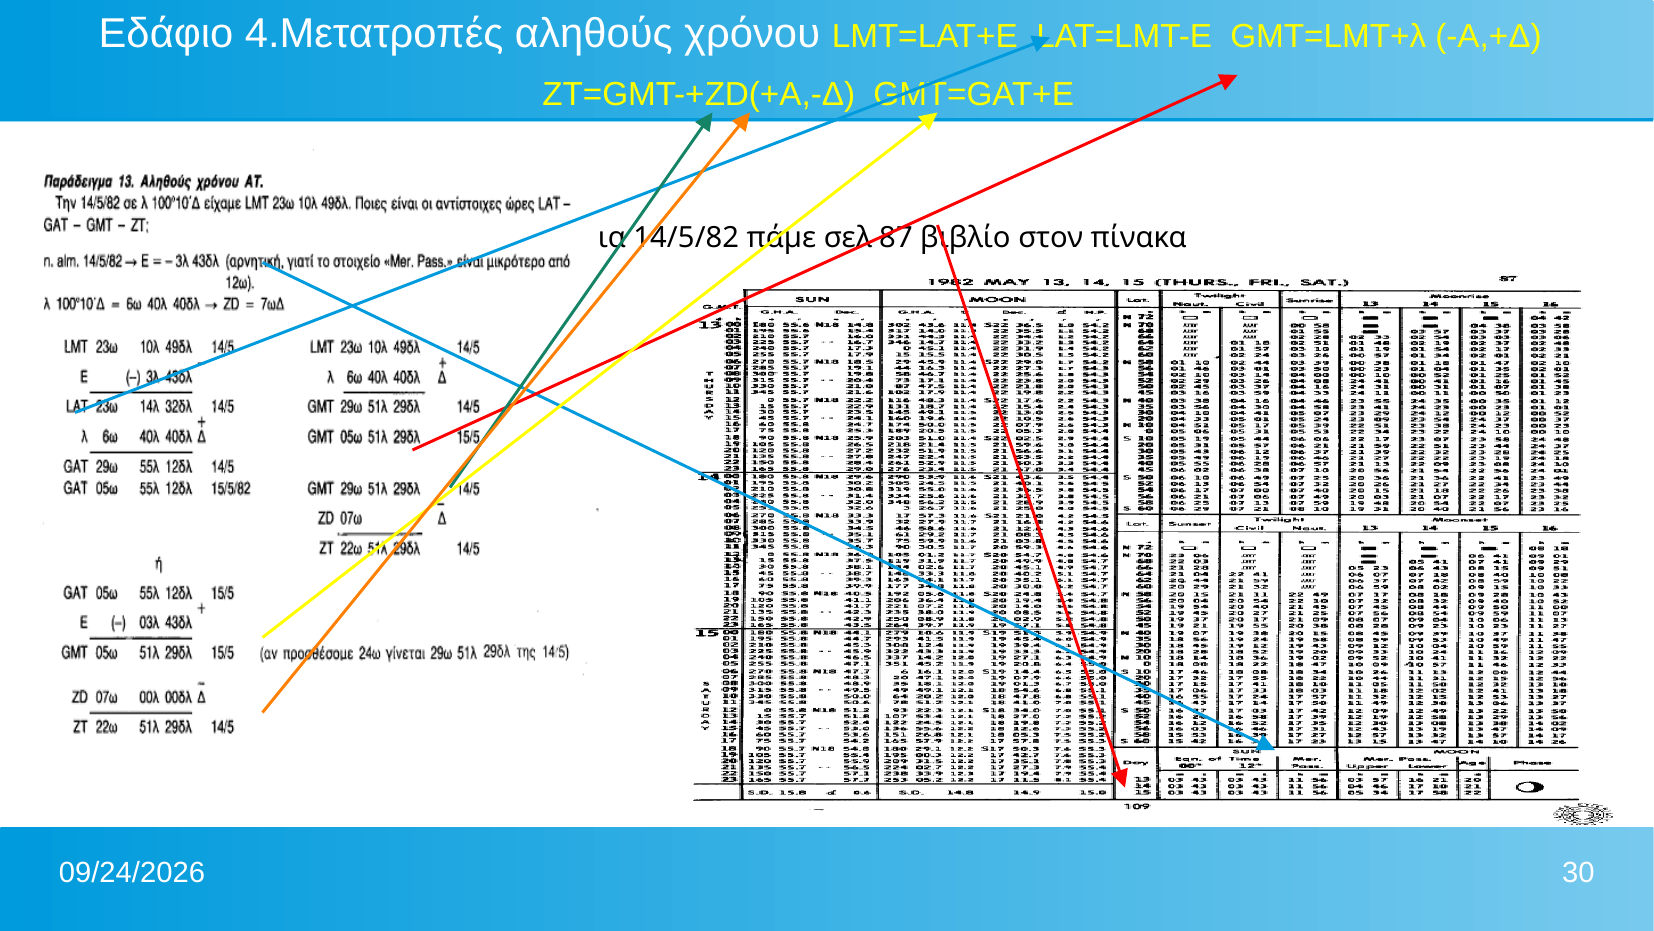

# Εδάφιο 4.Μετατροπές αληθούς χρόνου LMT=LAT+E LAT=LMT-E GMT=LMT+λ (-Α,+Δ) ZT=GMT-+ZD(+Α,-Δ) GMT=GAT+E
 Για 14/5/82 πάμε σελ 87 βιβλίο στον πίνακα
30